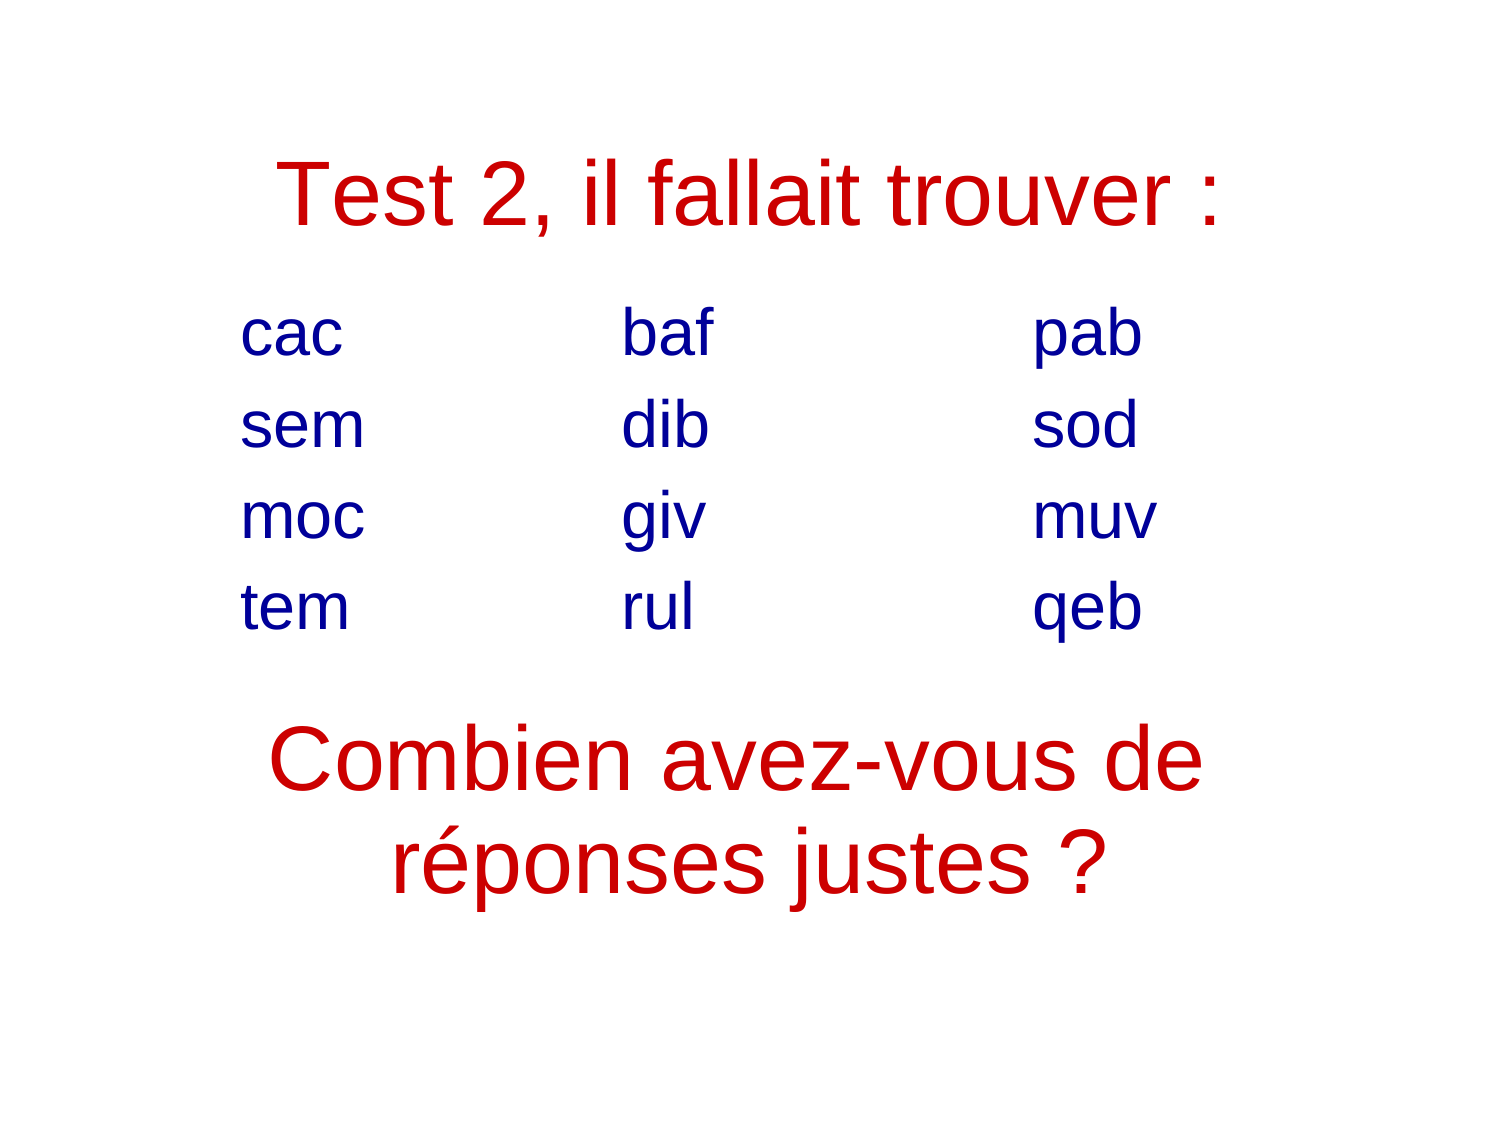

# Test 2, il fallait trouver :
cac
sem
moc
tem
baf
dib
giv
rul
pab
sod
muv
qeb
Combien avez-vous de
réponses justes ?